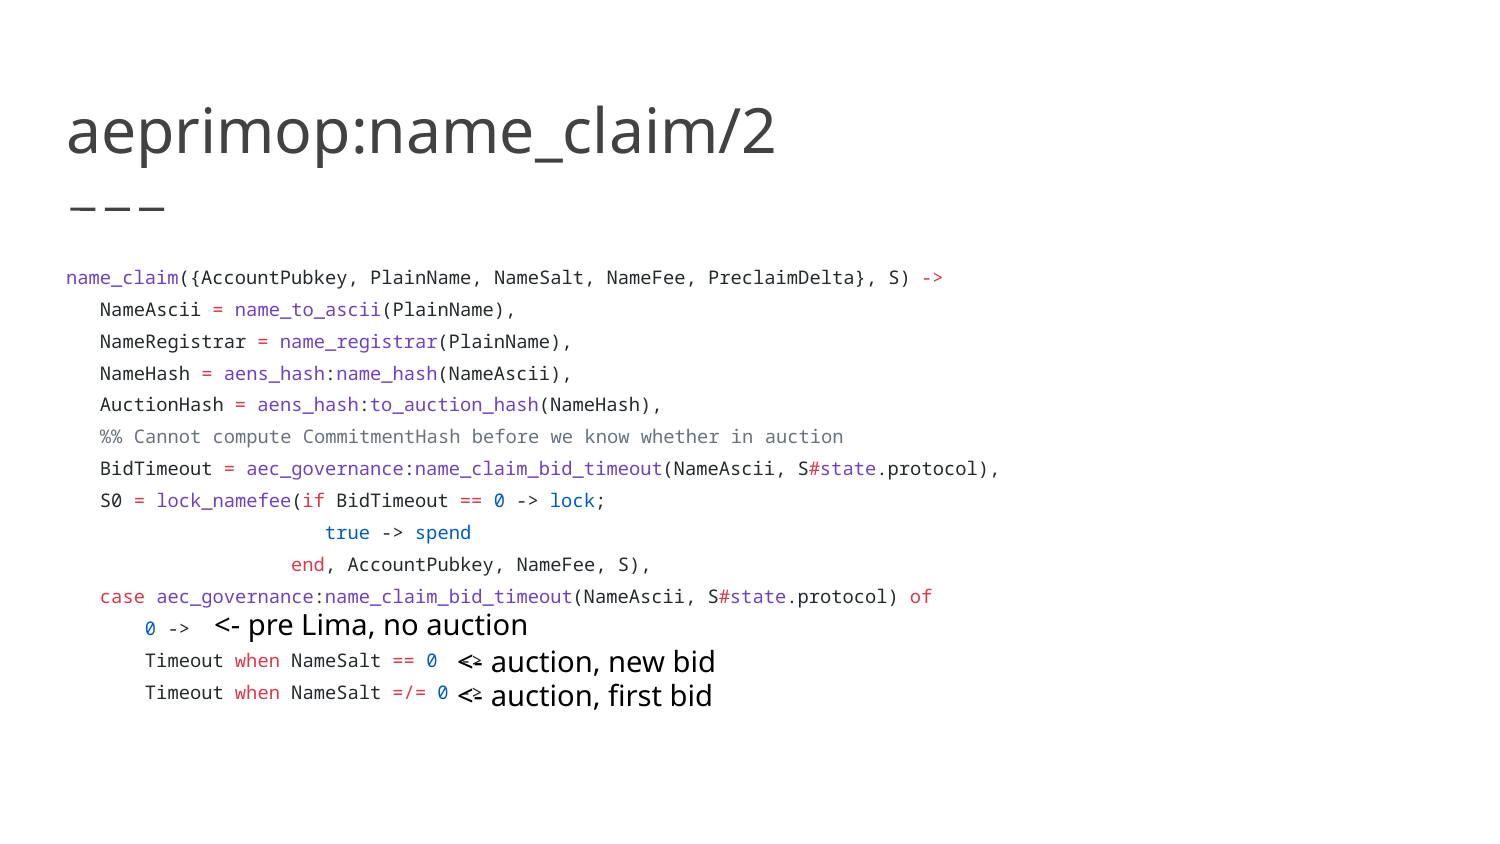

aeprimop:name_claim/2
# name_claim({AccountPubkey, PlainName, NameSalt, NameFee, PreclaimDelta}, S) ->
 NameAscii = name_to_ascii(PlainName),
 NameRegistrar = name_registrar(PlainName),
 NameHash = aens_hash:name_hash(NameAscii),
 AuctionHash = aens_hash:to_auction_hash(NameHash),
 %% Cannot compute CommitmentHash before we know whether in auction
 BidTimeout = aec_governance:name_claim_bid_timeout(NameAscii, S#state.protocol),
 S0 = lock_namefee(if BidTimeout == 0 -> lock;
 true -> spend
 end, AccountPubkey, NameFee, S),
 case aec_governance:name_claim_bid_timeout(NameAscii, S#state.protocol) of
 0 ->
 Timeout when NameSalt == 0 ->
 Timeout when NameSalt =/= 0 ->
<- pre Lima, no auction
<- auction, new bid
<- auction, first bid